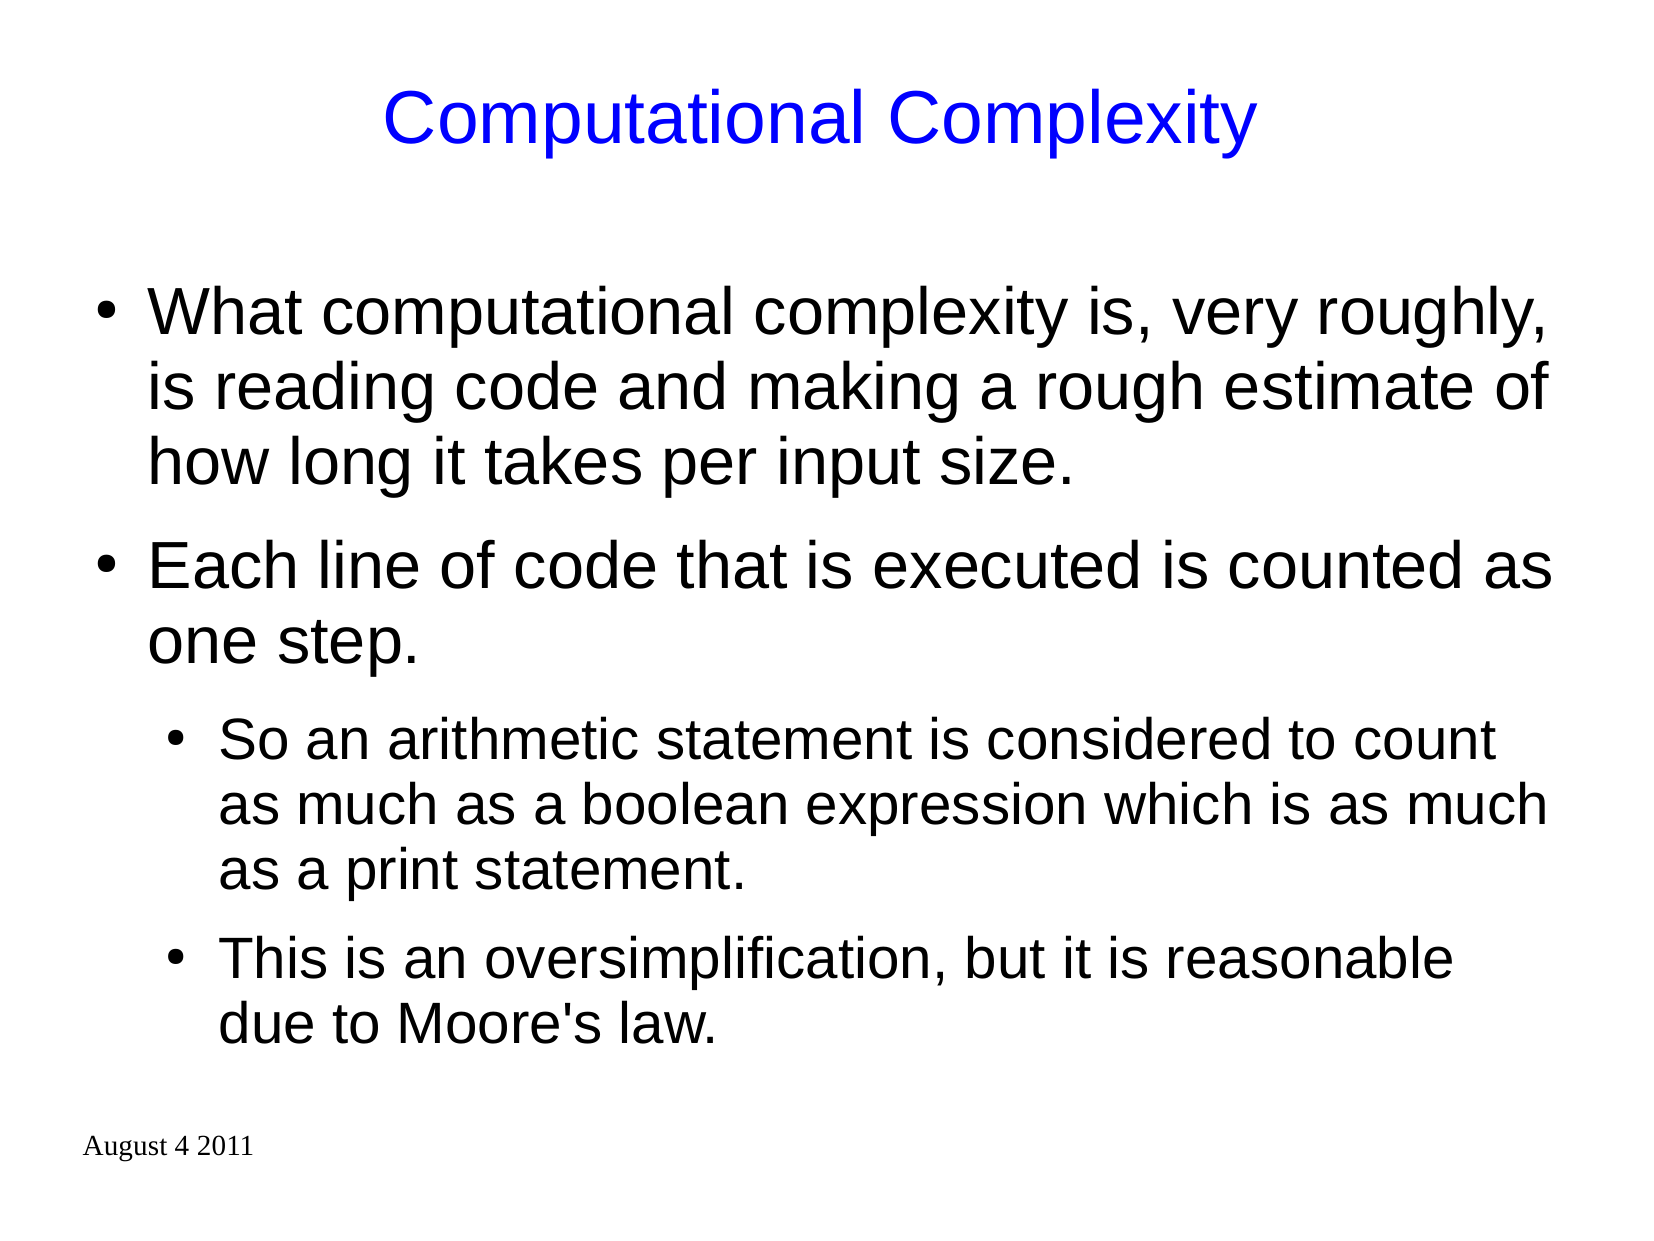

# Computational Complexity
What computational complexity is, very roughly, is reading code and making a rough estimate of how long it takes per input size.
Each line of code that is executed is counted as one step.
So an arithmetic statement is considered to count as much as a boolean expression which is as much as a print statement.
This is an oversimplification, but it is reasonable due to Moore's law.
August 4 2011